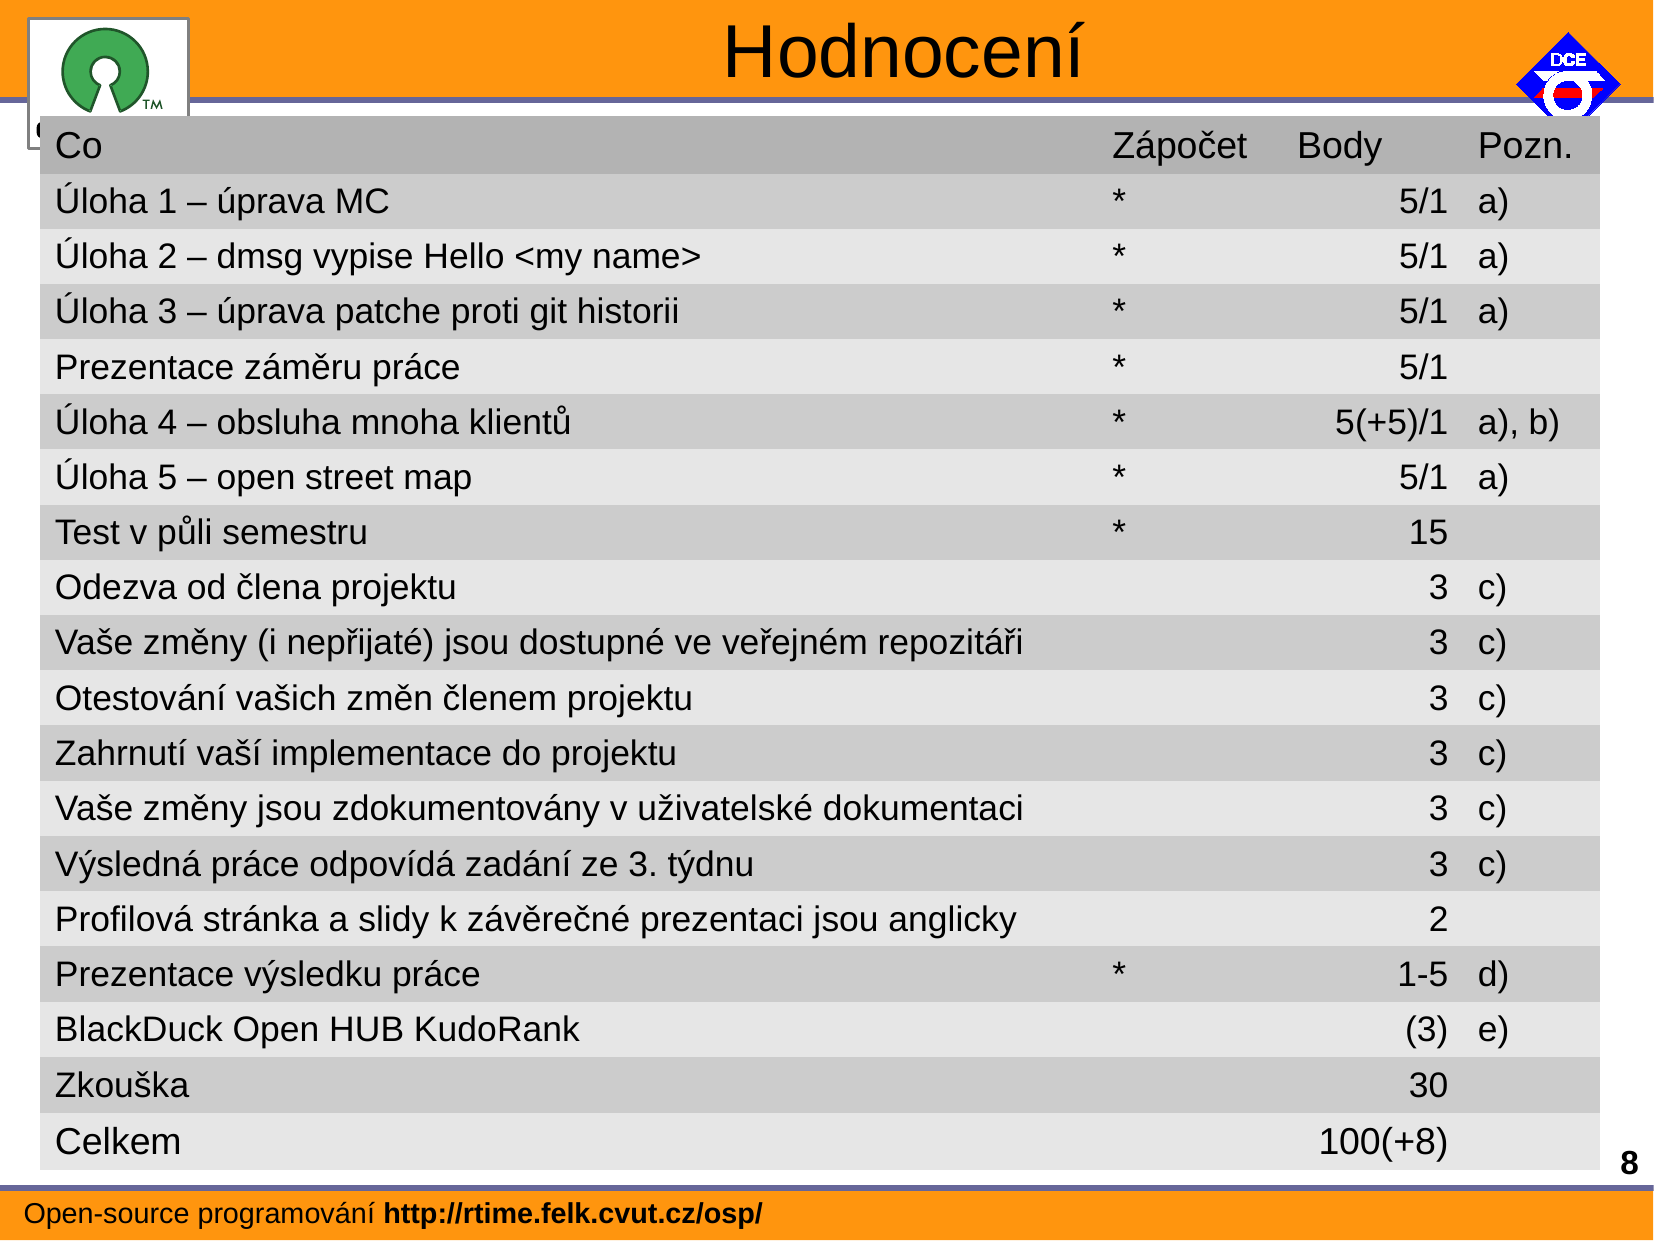

# Hodnocení
| Co | Zápočet | Body | Pozn. |
| --- | --- | --- | --- |
| Úloha 1 – úprava MC | \* | 5/1 | a) |
| Úloha 2 – dmsg vypise Hello <my name> | \* | 5/1 | a) |
| Úloha 3 – úprava patche proti git historii | \* | 5/1 | a) |
| Prezentace záměru práce | \* | 5/1 | |
| Úloha 4 – obsluha mnoha klientů | \* | 5(+5)/1 | a), b) |
| Úloha 5 – open street map | \* | 5/1 | a) |
| Test v půli semestru | \* | 15 | |
| Odezva od člena projektu | | 3 | c) |
| Vaše změny (i nepřijaté) jsou dostupné ve veřejném repozitáři | | 3 | c) |
| Otestování vašich změn členem projektu | | 3 | c) |
| Zahrnutí vaší implementace do projektu | | 3 | c) |
| Vaše změny jsou zdokumentovány v uživatelské dokumentaci | | 3 | c) |
| Výsledná práce odpovídá zadání ze 3. týdnu | | 3 | c) |
| Profilová stránka a slidy k závěrečné prezentaci jsou anglicky | | 2 | |
| Prezentace výsledku práce | \* | 1-5 | d) |
| BlackDuck Open HUB KudoRank | | (3) | e) |
| Zkouška | | 30 | |
| Celkem | | 100(+8) | |